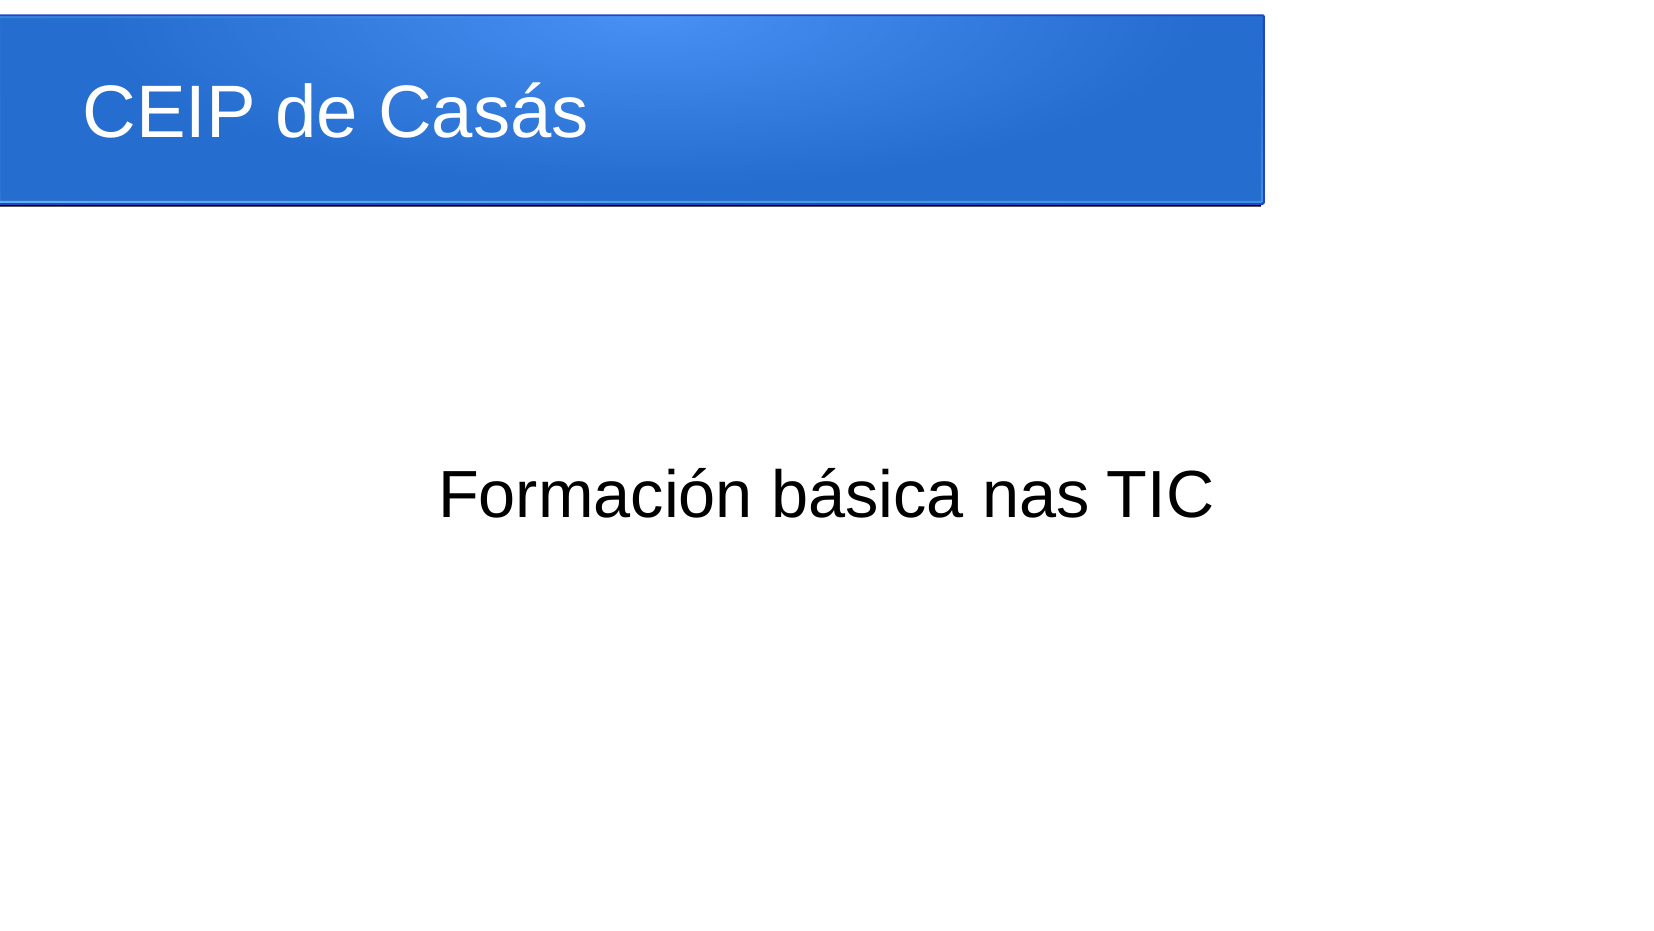

# CEIP de Casás
Formación básica nas TIC